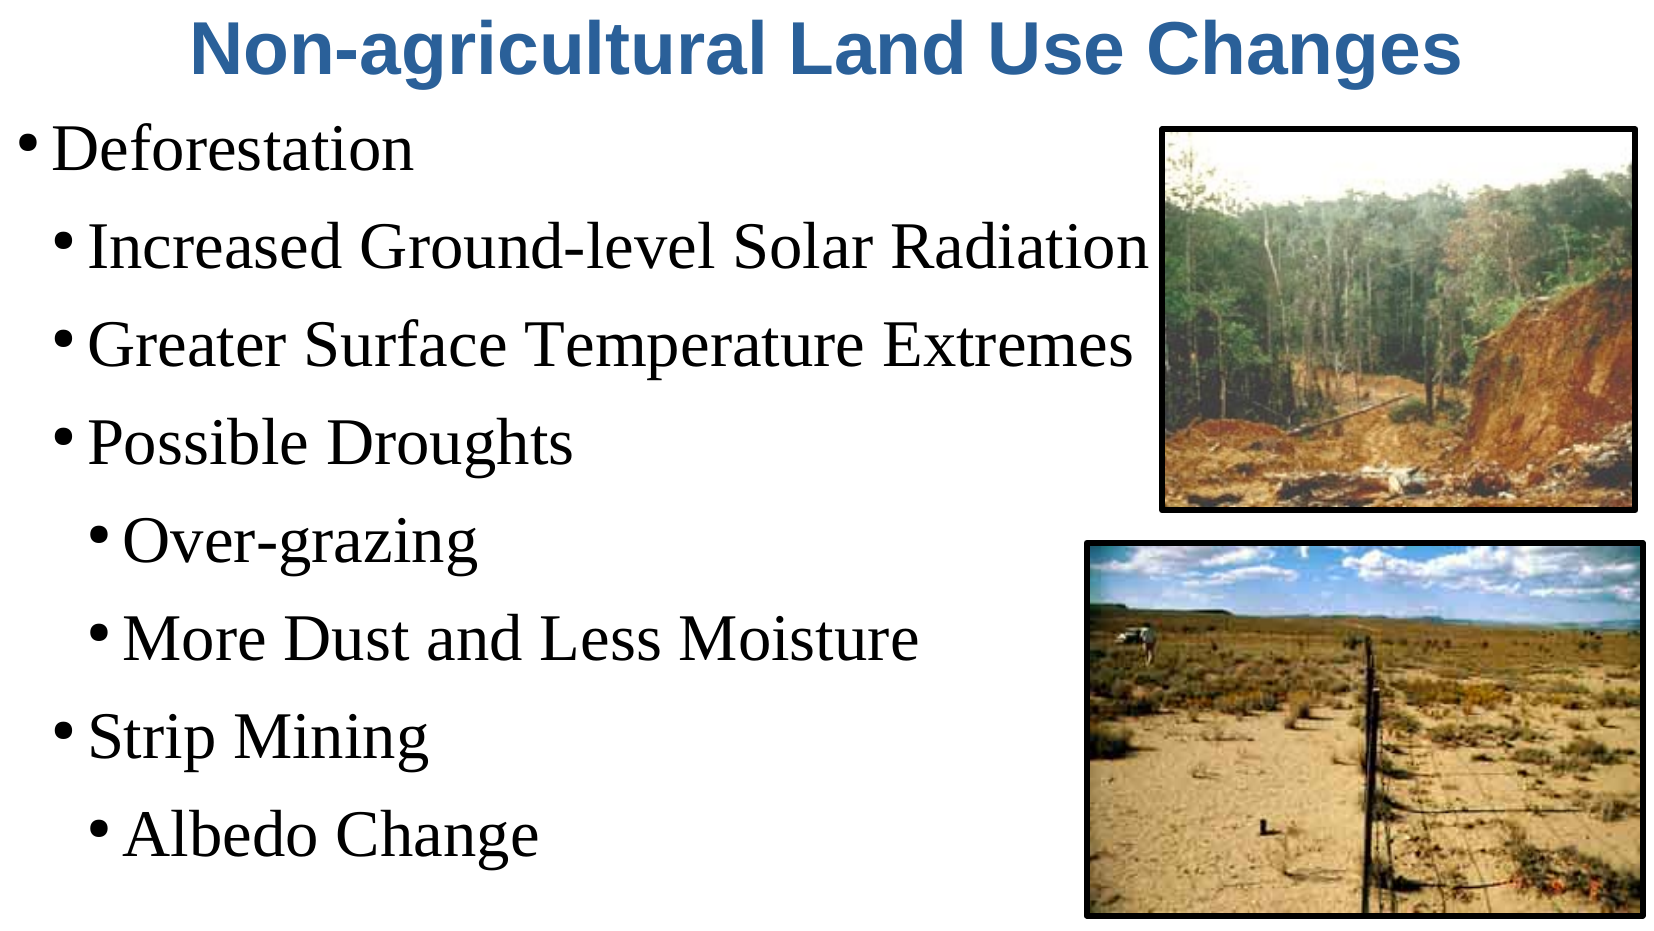

# Non-agricultural Land Use Changes
Deforestation
Increased Ground-level Solar Radiation
Greater Surface Temperature Extremes
Possible Droughts
Over-grazing
More Dust and Less Moisture
Strip Mining
Albedo Change